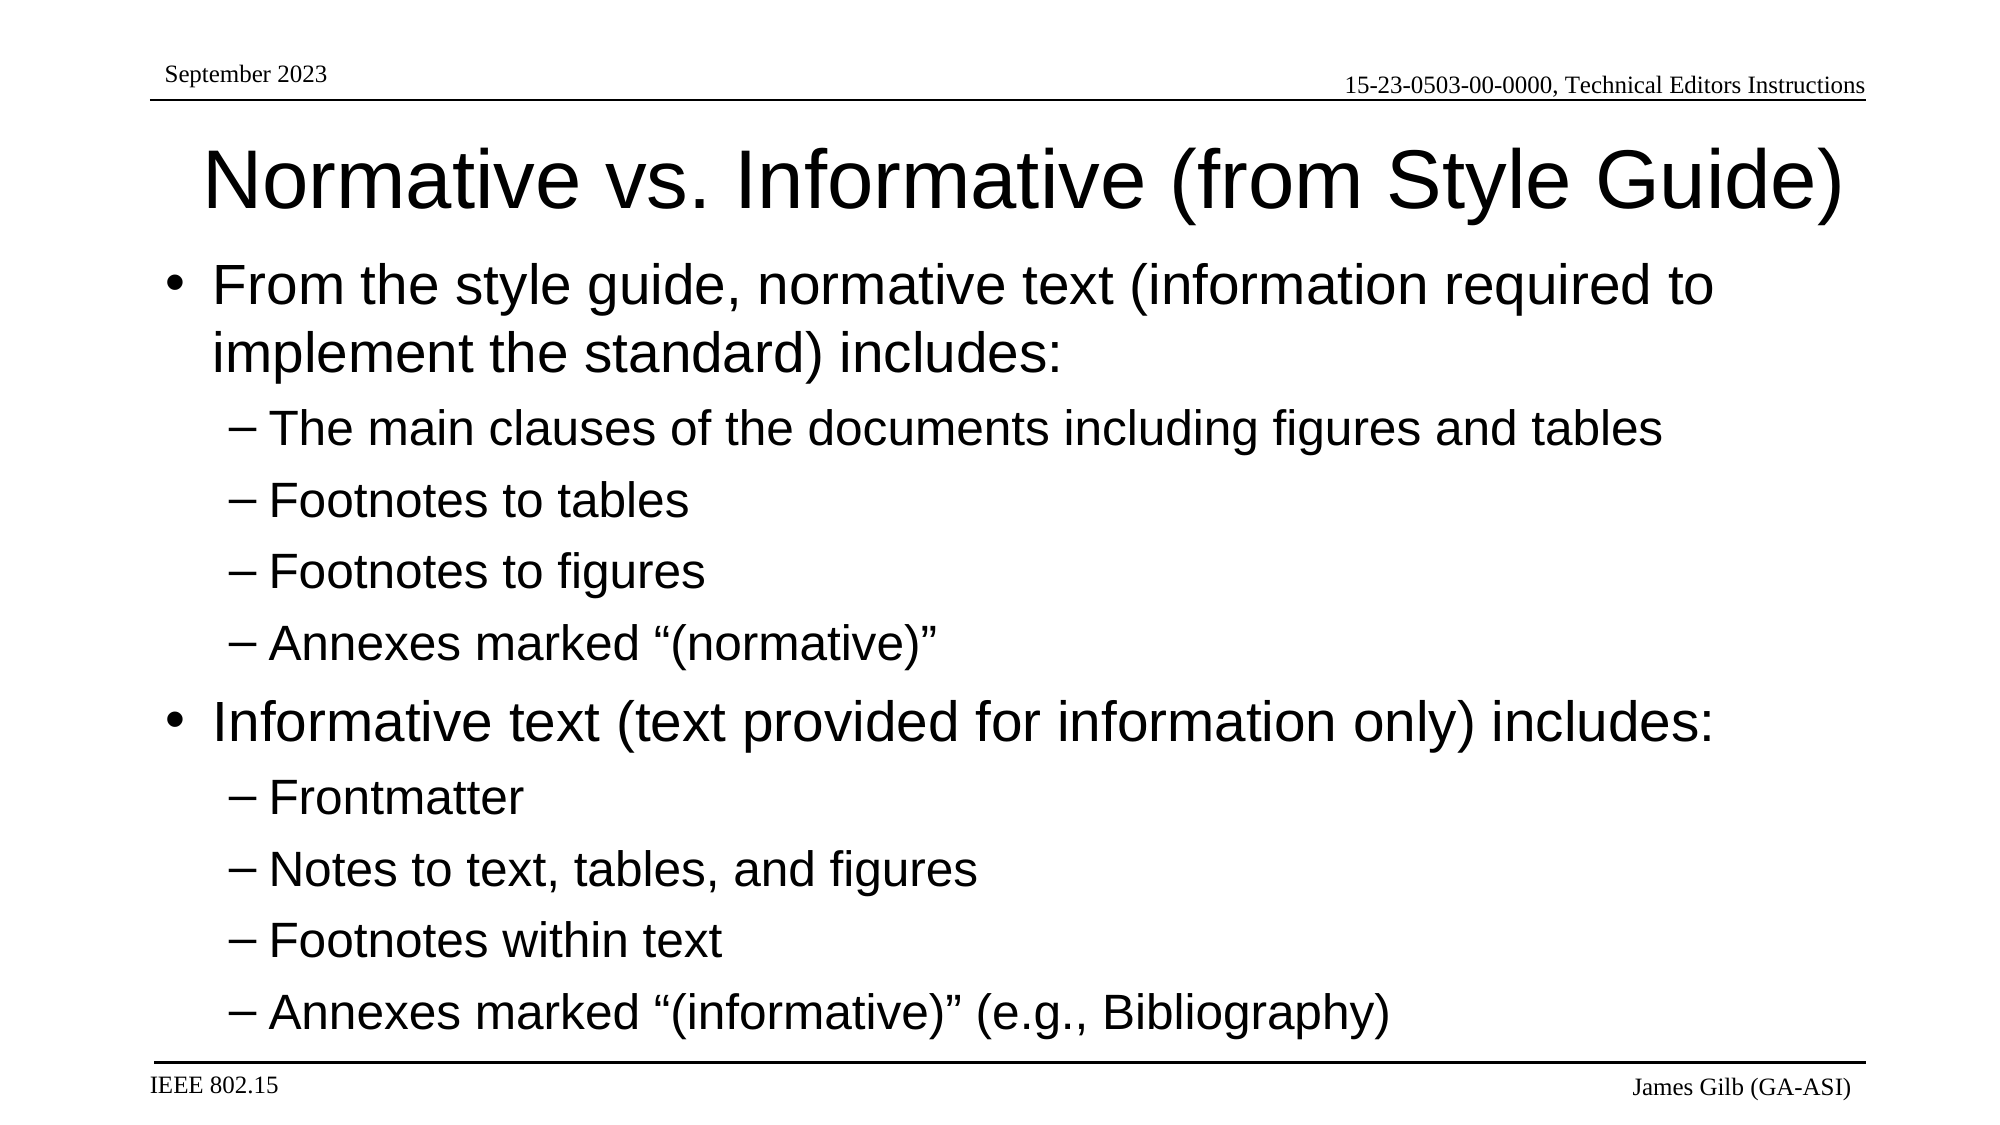

# Normative vs. Informative (from Style Guide)
From the style guide, normative text (information required to implement the standard) includes:
The main clauses of the documents including figures and tables
Footnotes to tables
Footnotes to figures
Annexes marked “(normative)”
Informative text (text provided for information only) includes:
Frontmatter
Notes to text, tables, and figures
Footnotes within text
Annexes marked “(informative)” (e.g., Bibliography)